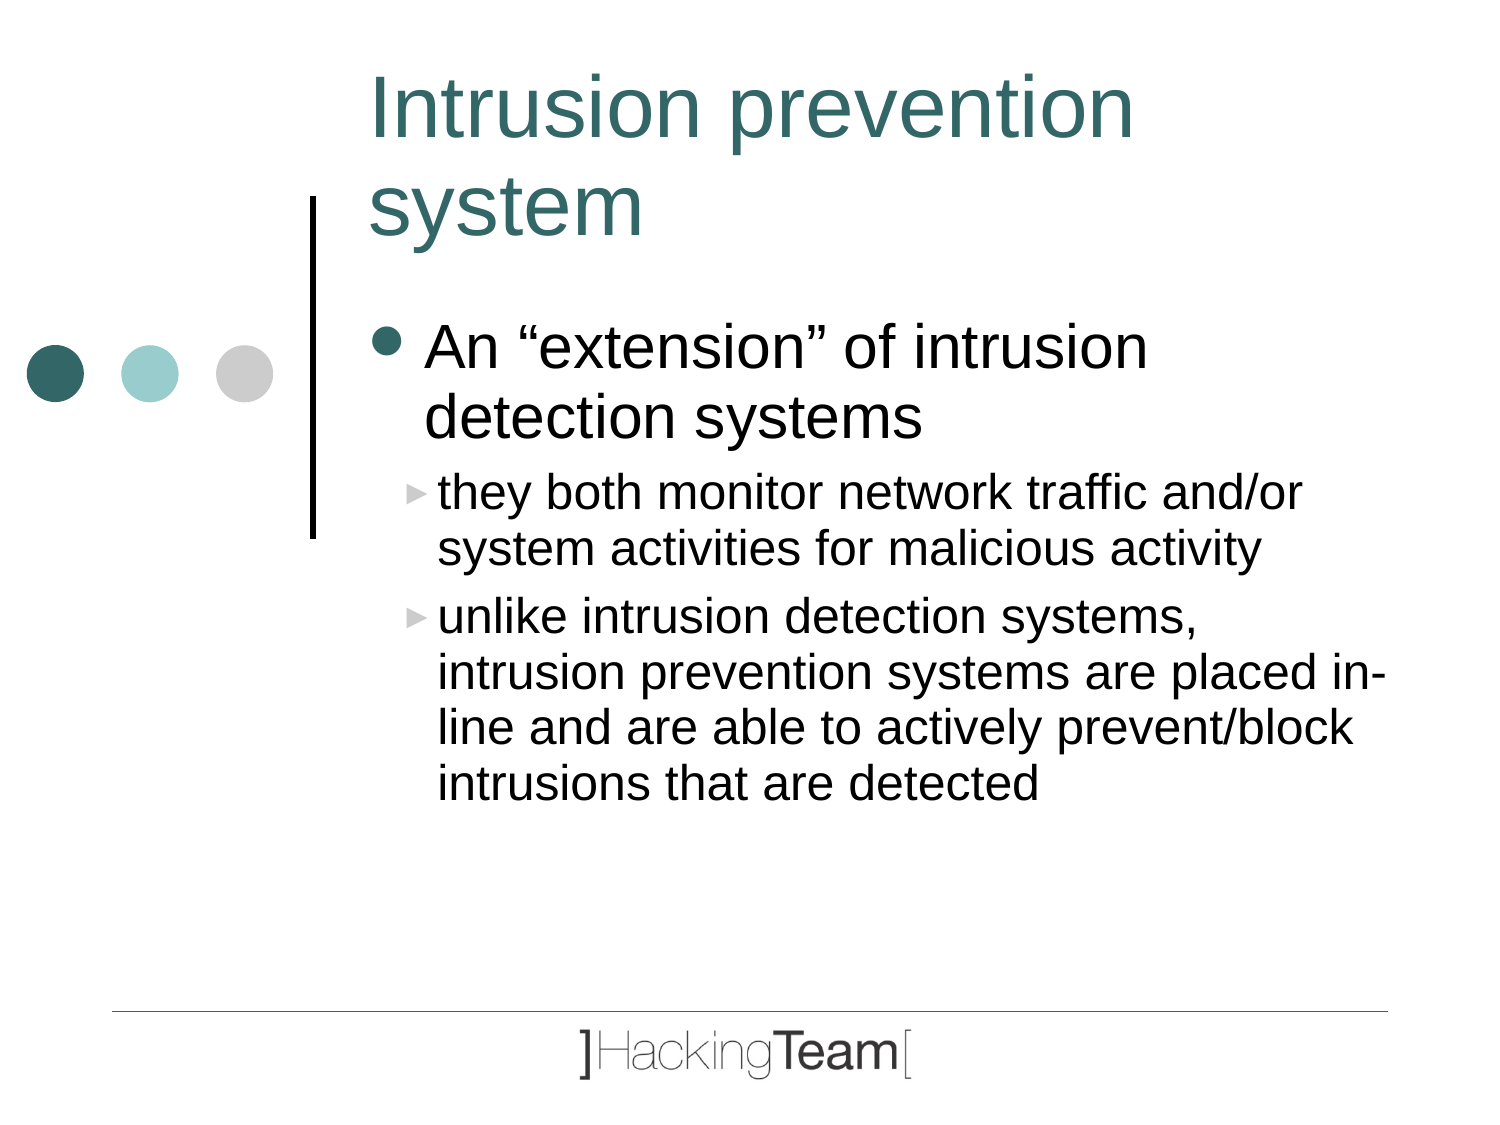

# Intrusion prevention system
An “extension” of intrusion detection systems
they both monitor network traffic and/or system activities for malicious activity
unlike intrusion detection systems, intrusion prevention systems are placed in-line and are able to actively prevent/block intrusions that are detected